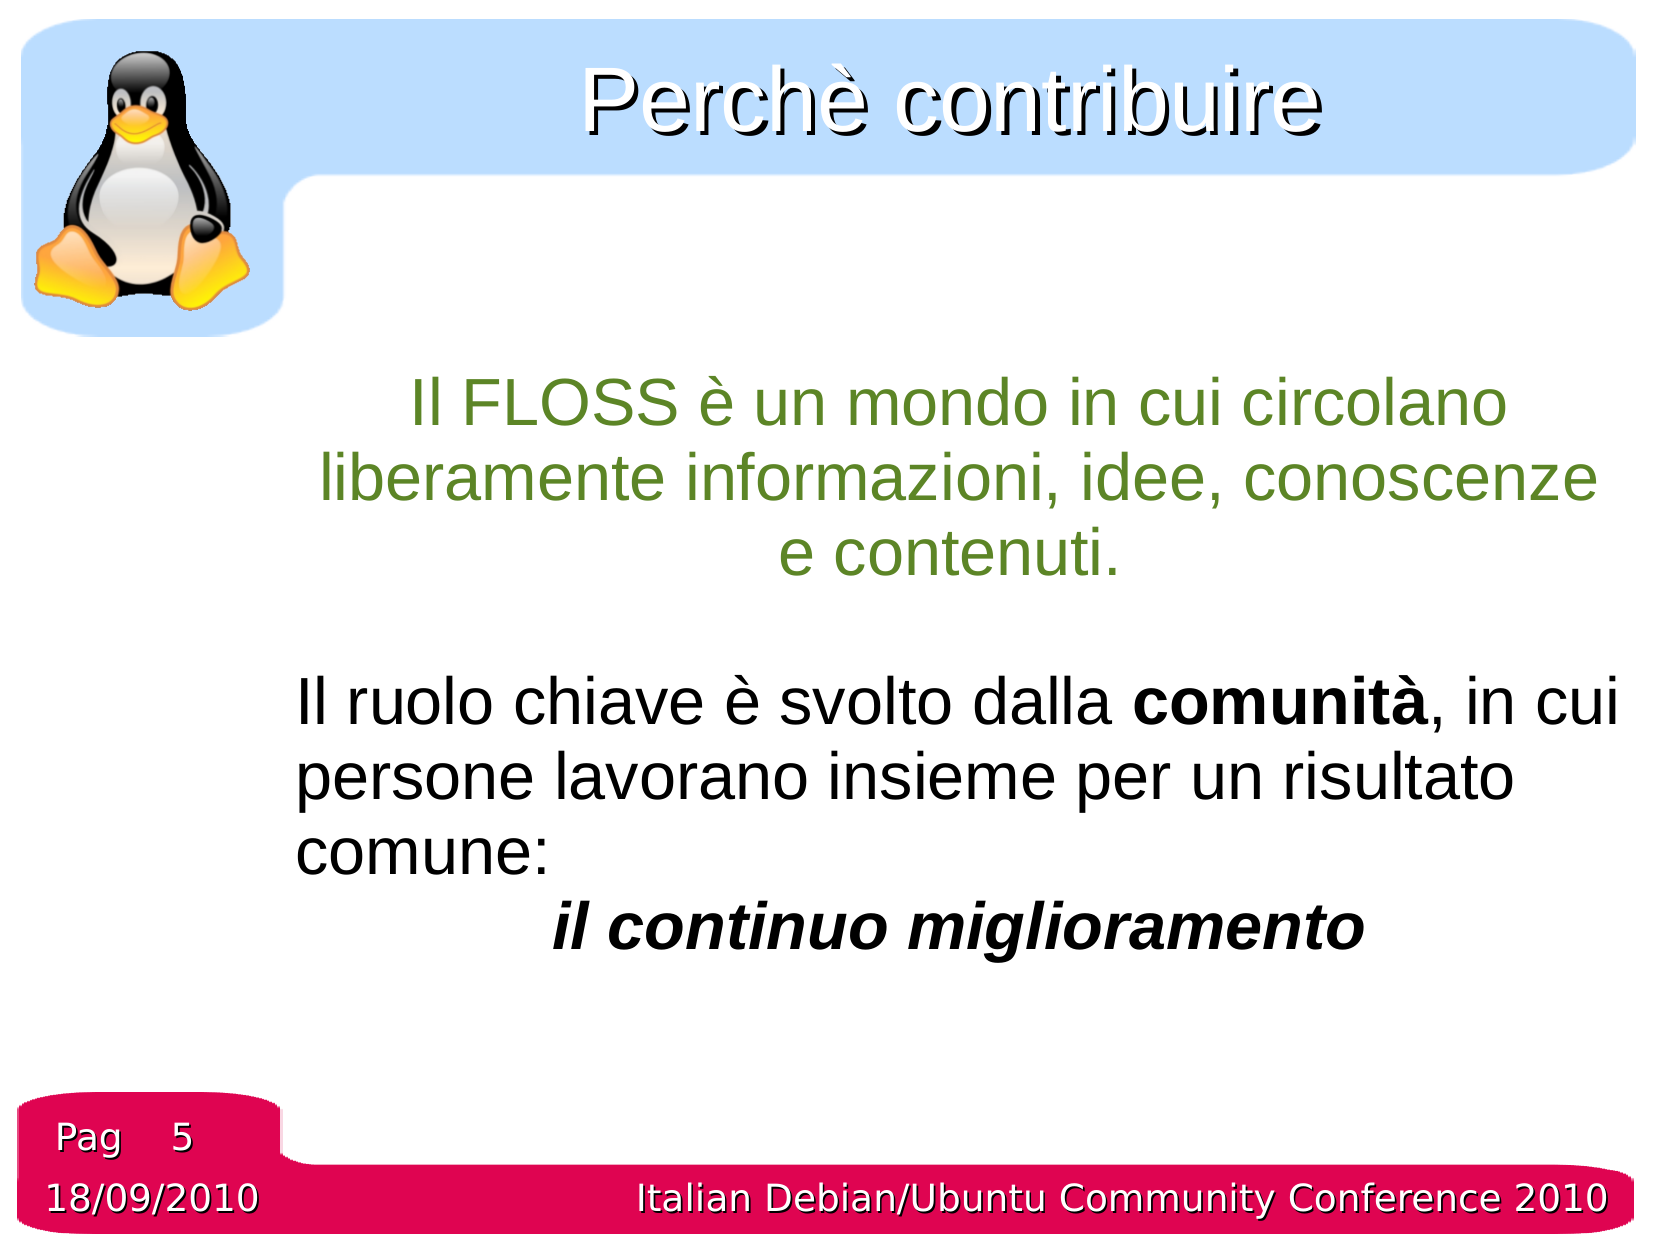

# Perchè contribuire
Il FLOSS è un mondo in cui circolano liberamente informazioni, idee, conoscenze e contenuti.
Il ruolo chiave è svolto dalla comunità, in cui persone lavorano insieme per un risultato comune:
il continuo miglioramento
Pag
Italian Debian/Ubuntu Community Conference 2010
18/09/2010